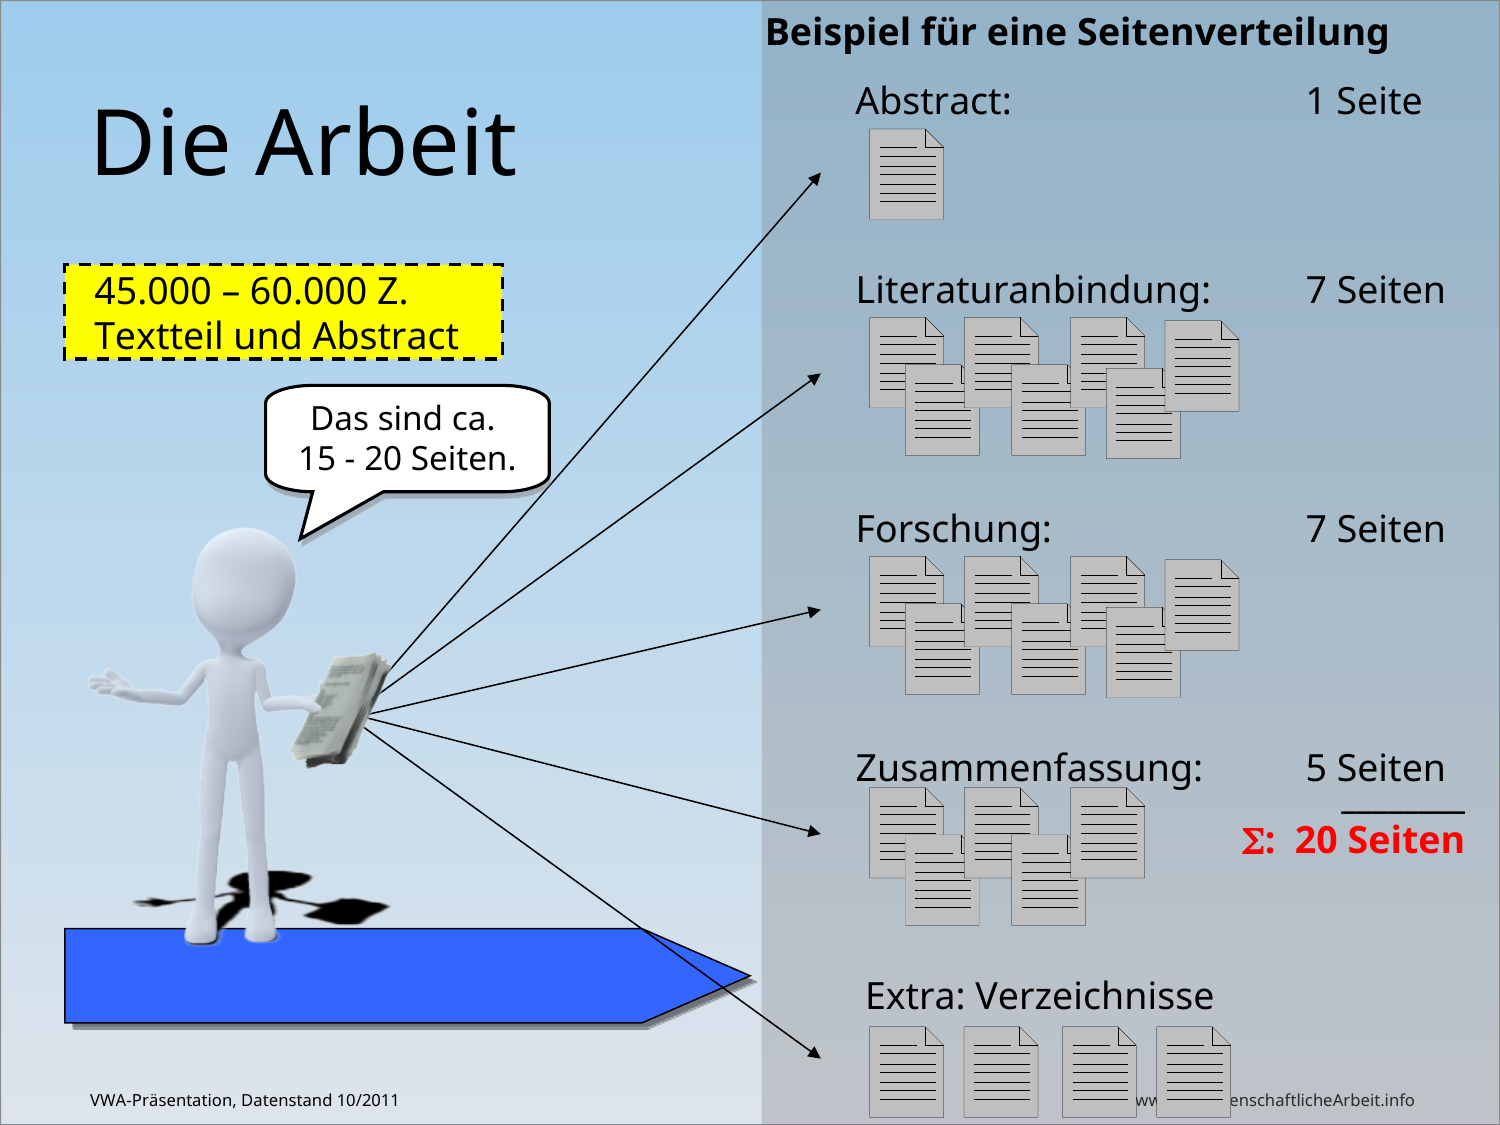

Beispiel für eine Seitenverteilung
# Die Arbeit
Abstract:		1 Seite
Literaturanbindung:	7 Seiten
45.000 – 60.000 Z.
Textteil und Abstract
Das sind ca.
15 - 20 Seiten.
Forschung:		7 Seiten
Zusammenfassung:	5 Seiten
________
: 20 Seiten
Extra: Verzeichnisse